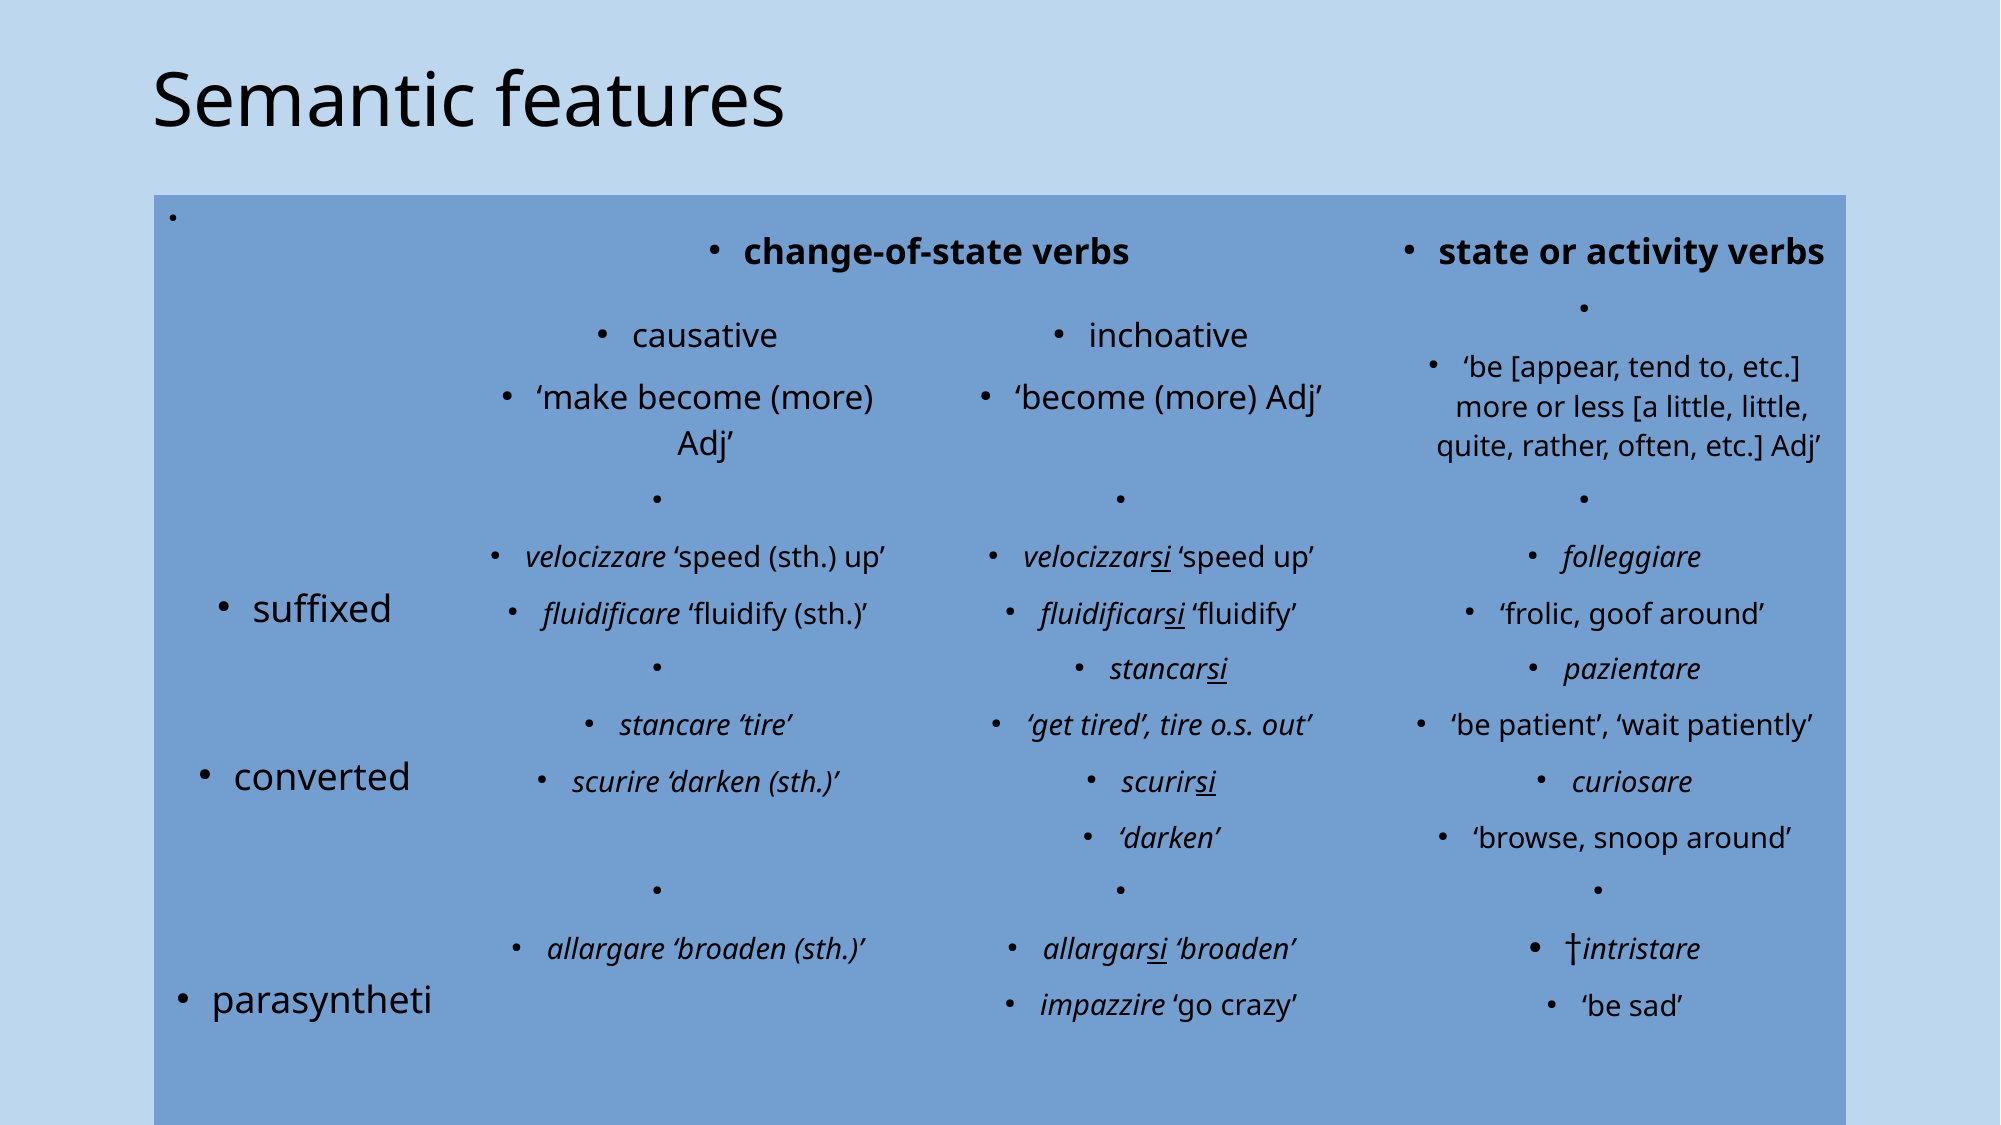

Semantic features
| | change-of-state verbs | | state or activity verbs |
| --- | --- | --- | --- |
| | causative ‘make become (more) Adj’ | inchoative ‘become (more) Adj’ | ‘be [appear, tend to, etc.] more or less [a little, little, quite, rather, often, etc.] Adj’ |
| suffixed | velocizzare ‘speed (sth.) up’ fluidificare ‘fluidify (sth.)’ | velocizzarsi ‘speed up’ fluidificarsi ‘fluidify’ | folleggiare ‘frolic, goof around’ |
| converted | stancare ‘tire’ scurire ‘darken (sth.)’ | stancarsi ‘get tired’, tire o.s. out’ scurirsi ‘darken’ | pazientare ‘be patient’, ‘wait patiently’ curiosare ‘browse, snoop around’ |
| parasynthetic | allargare ‘broaden (sth.)’ | allargarsi ‘broaden’ impazzire ‘go crazy’ | †intristare ‘be sad’ |